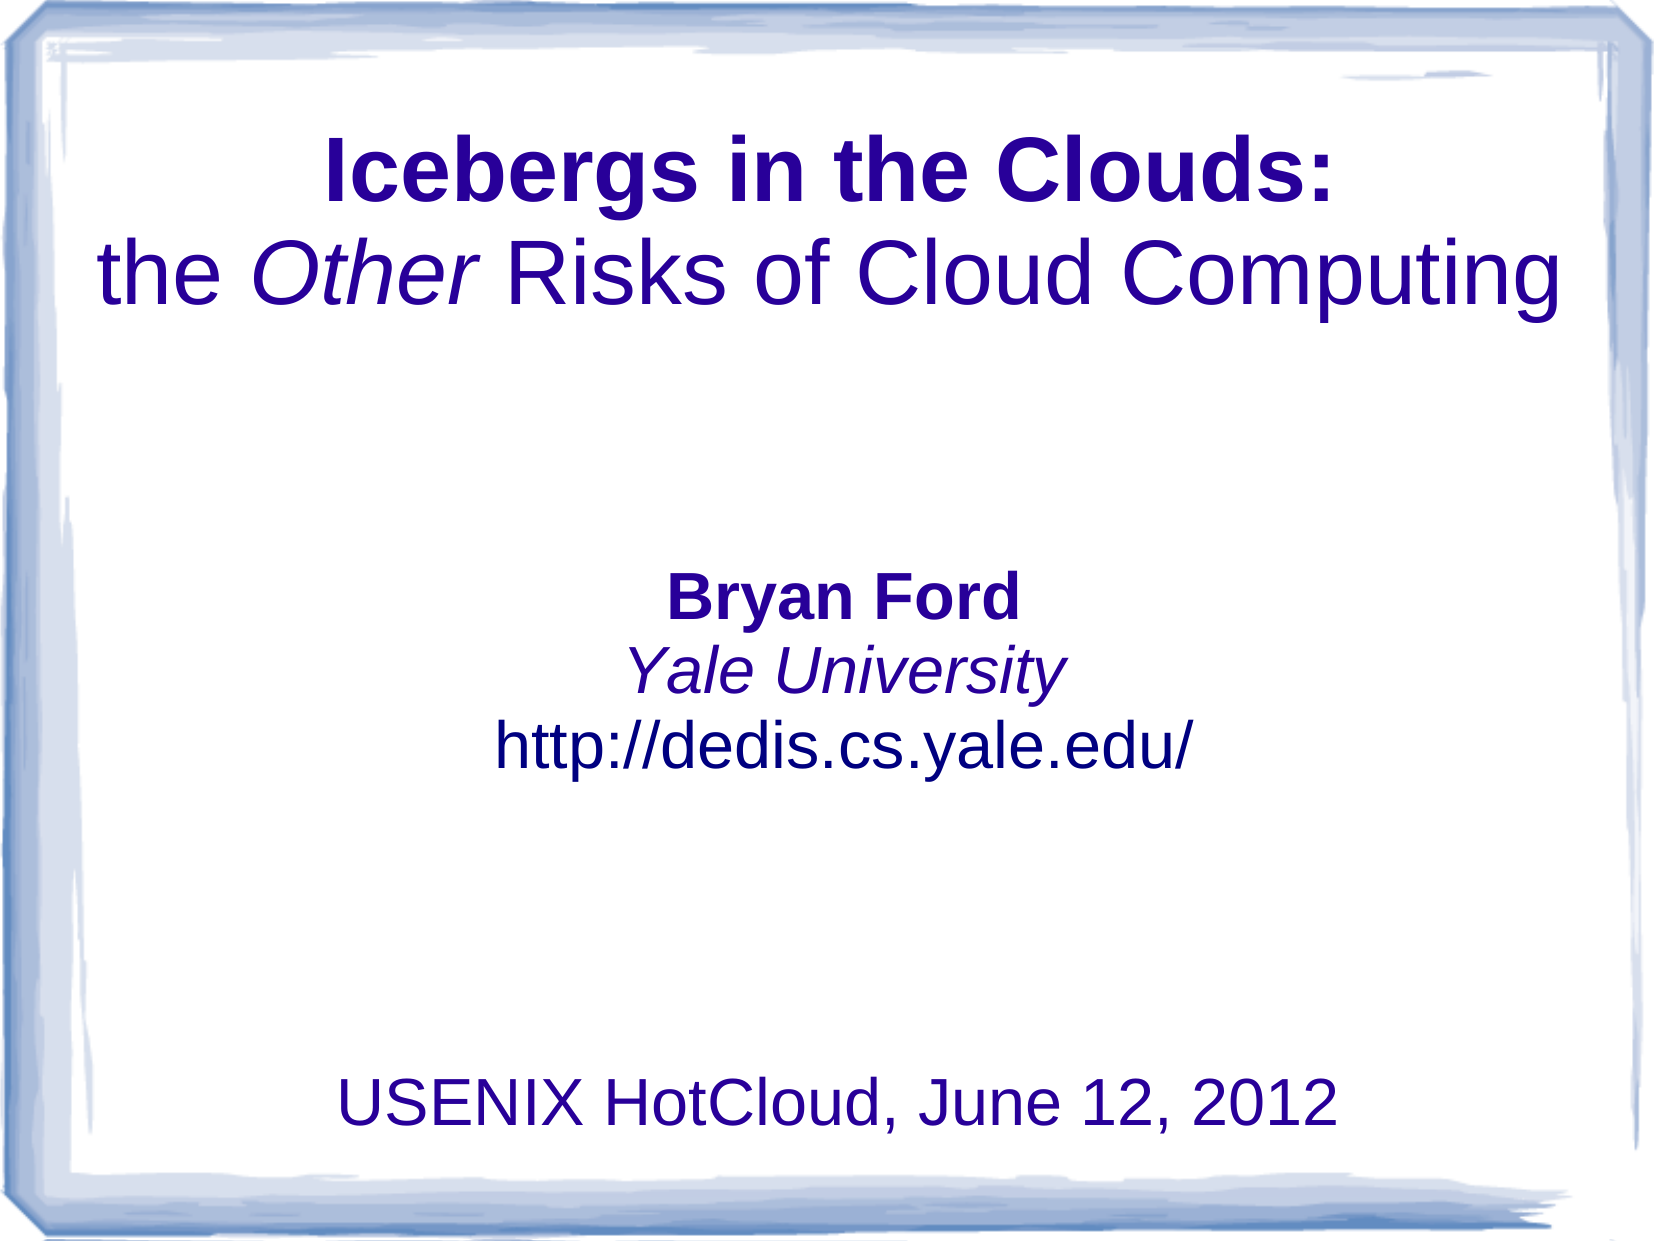

# Icebergs in the Clouds: the Other Risks of Cloud Computing
Bryan Ford
Yale University
http://dedis.cs.yale.edu/
USENIX HotCloud, June 12, 2012